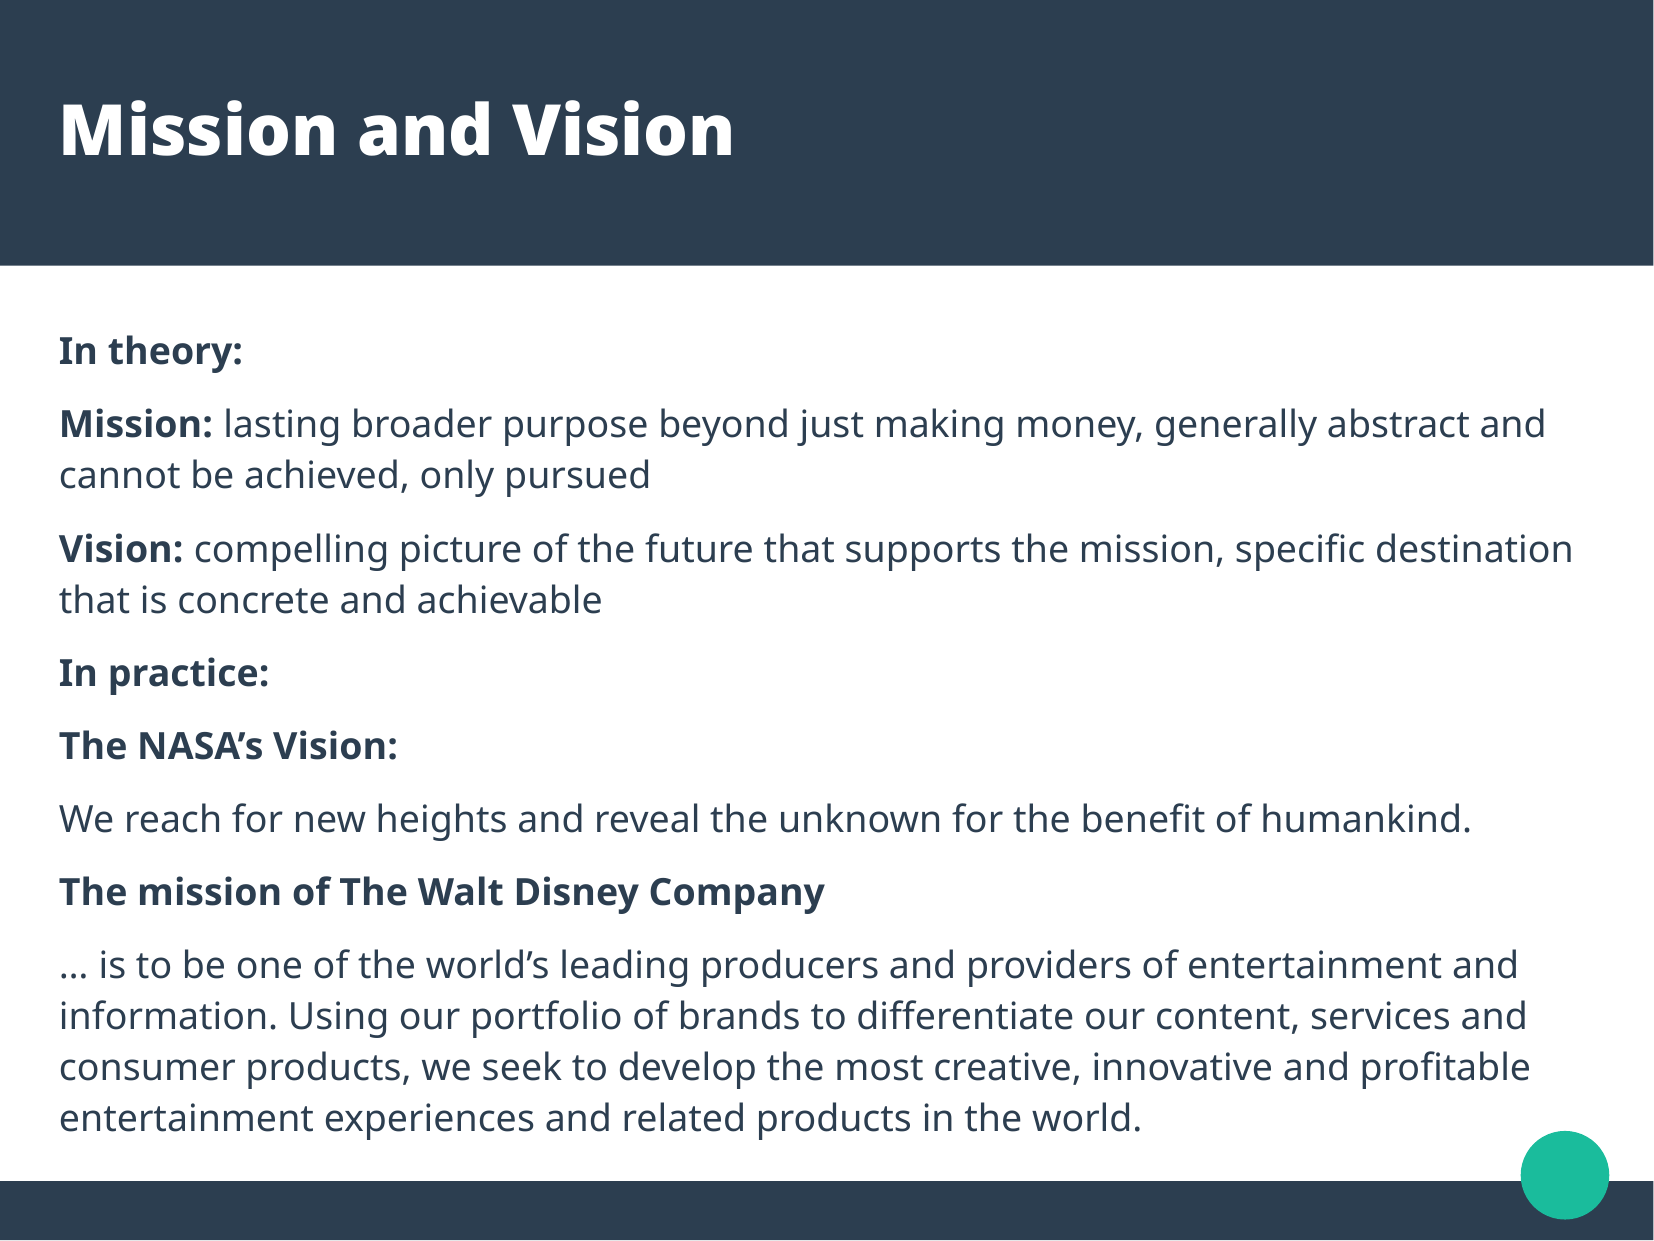

# Mission and Vision
In theory:
Mission: lasting broader purpose beyond just making money, generally abstract and cannot be achieved, only pursued
Vision: compelling picture of the future that supports the mission, specific destination that is concrete and achievable
In practice:
The NASA’s Vision:
We reach for new heights and reveal the unknown for the benefit of humankind.
The mission of The Walt Disney Company
… is to be one of the world’s leading producers and providers of entertainment and information. Using our portfolio of brands to differentiate our content, services and consumer products, we seek to develop the most creative, innovative and profitable entertainment experiences and related products in the world.